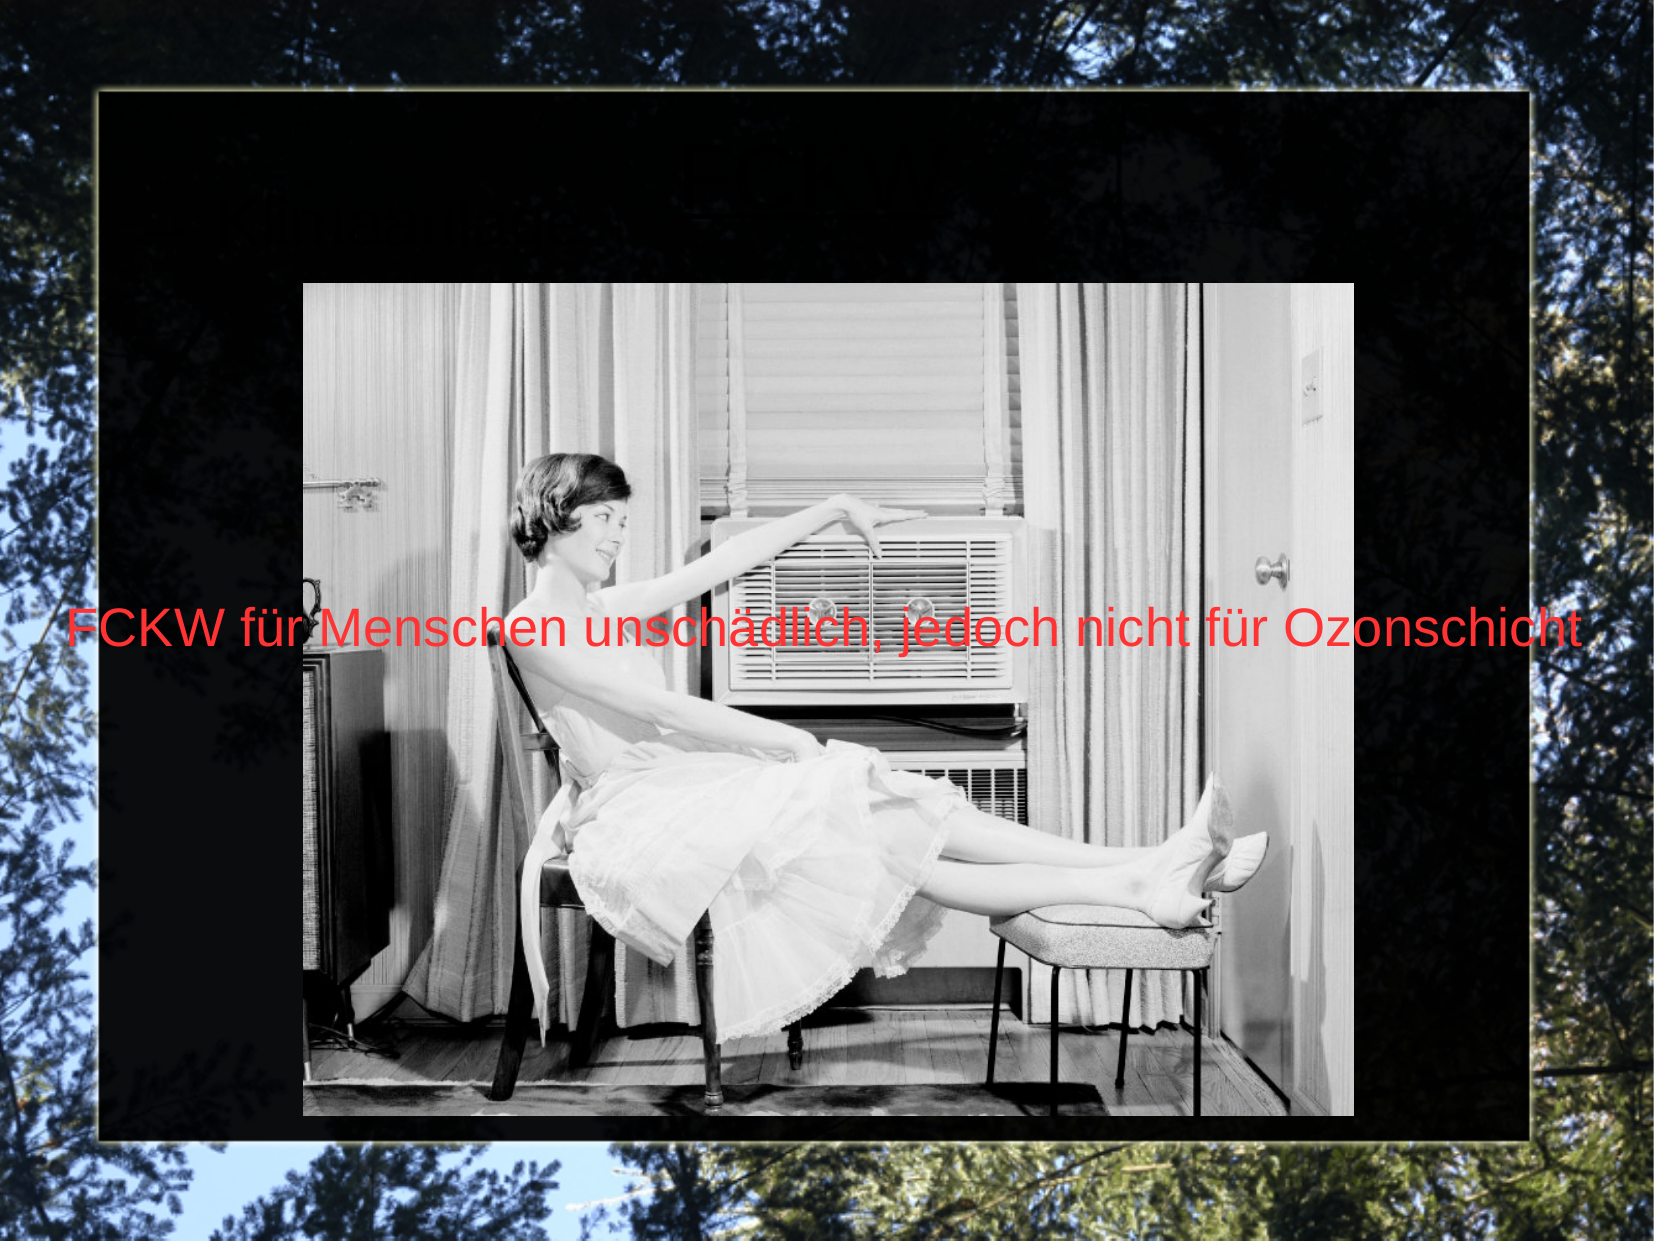

# FCKW
→ Klimaanlage
FCKW für Menschen unschädlich, jedoch nicht für Ozonschicht